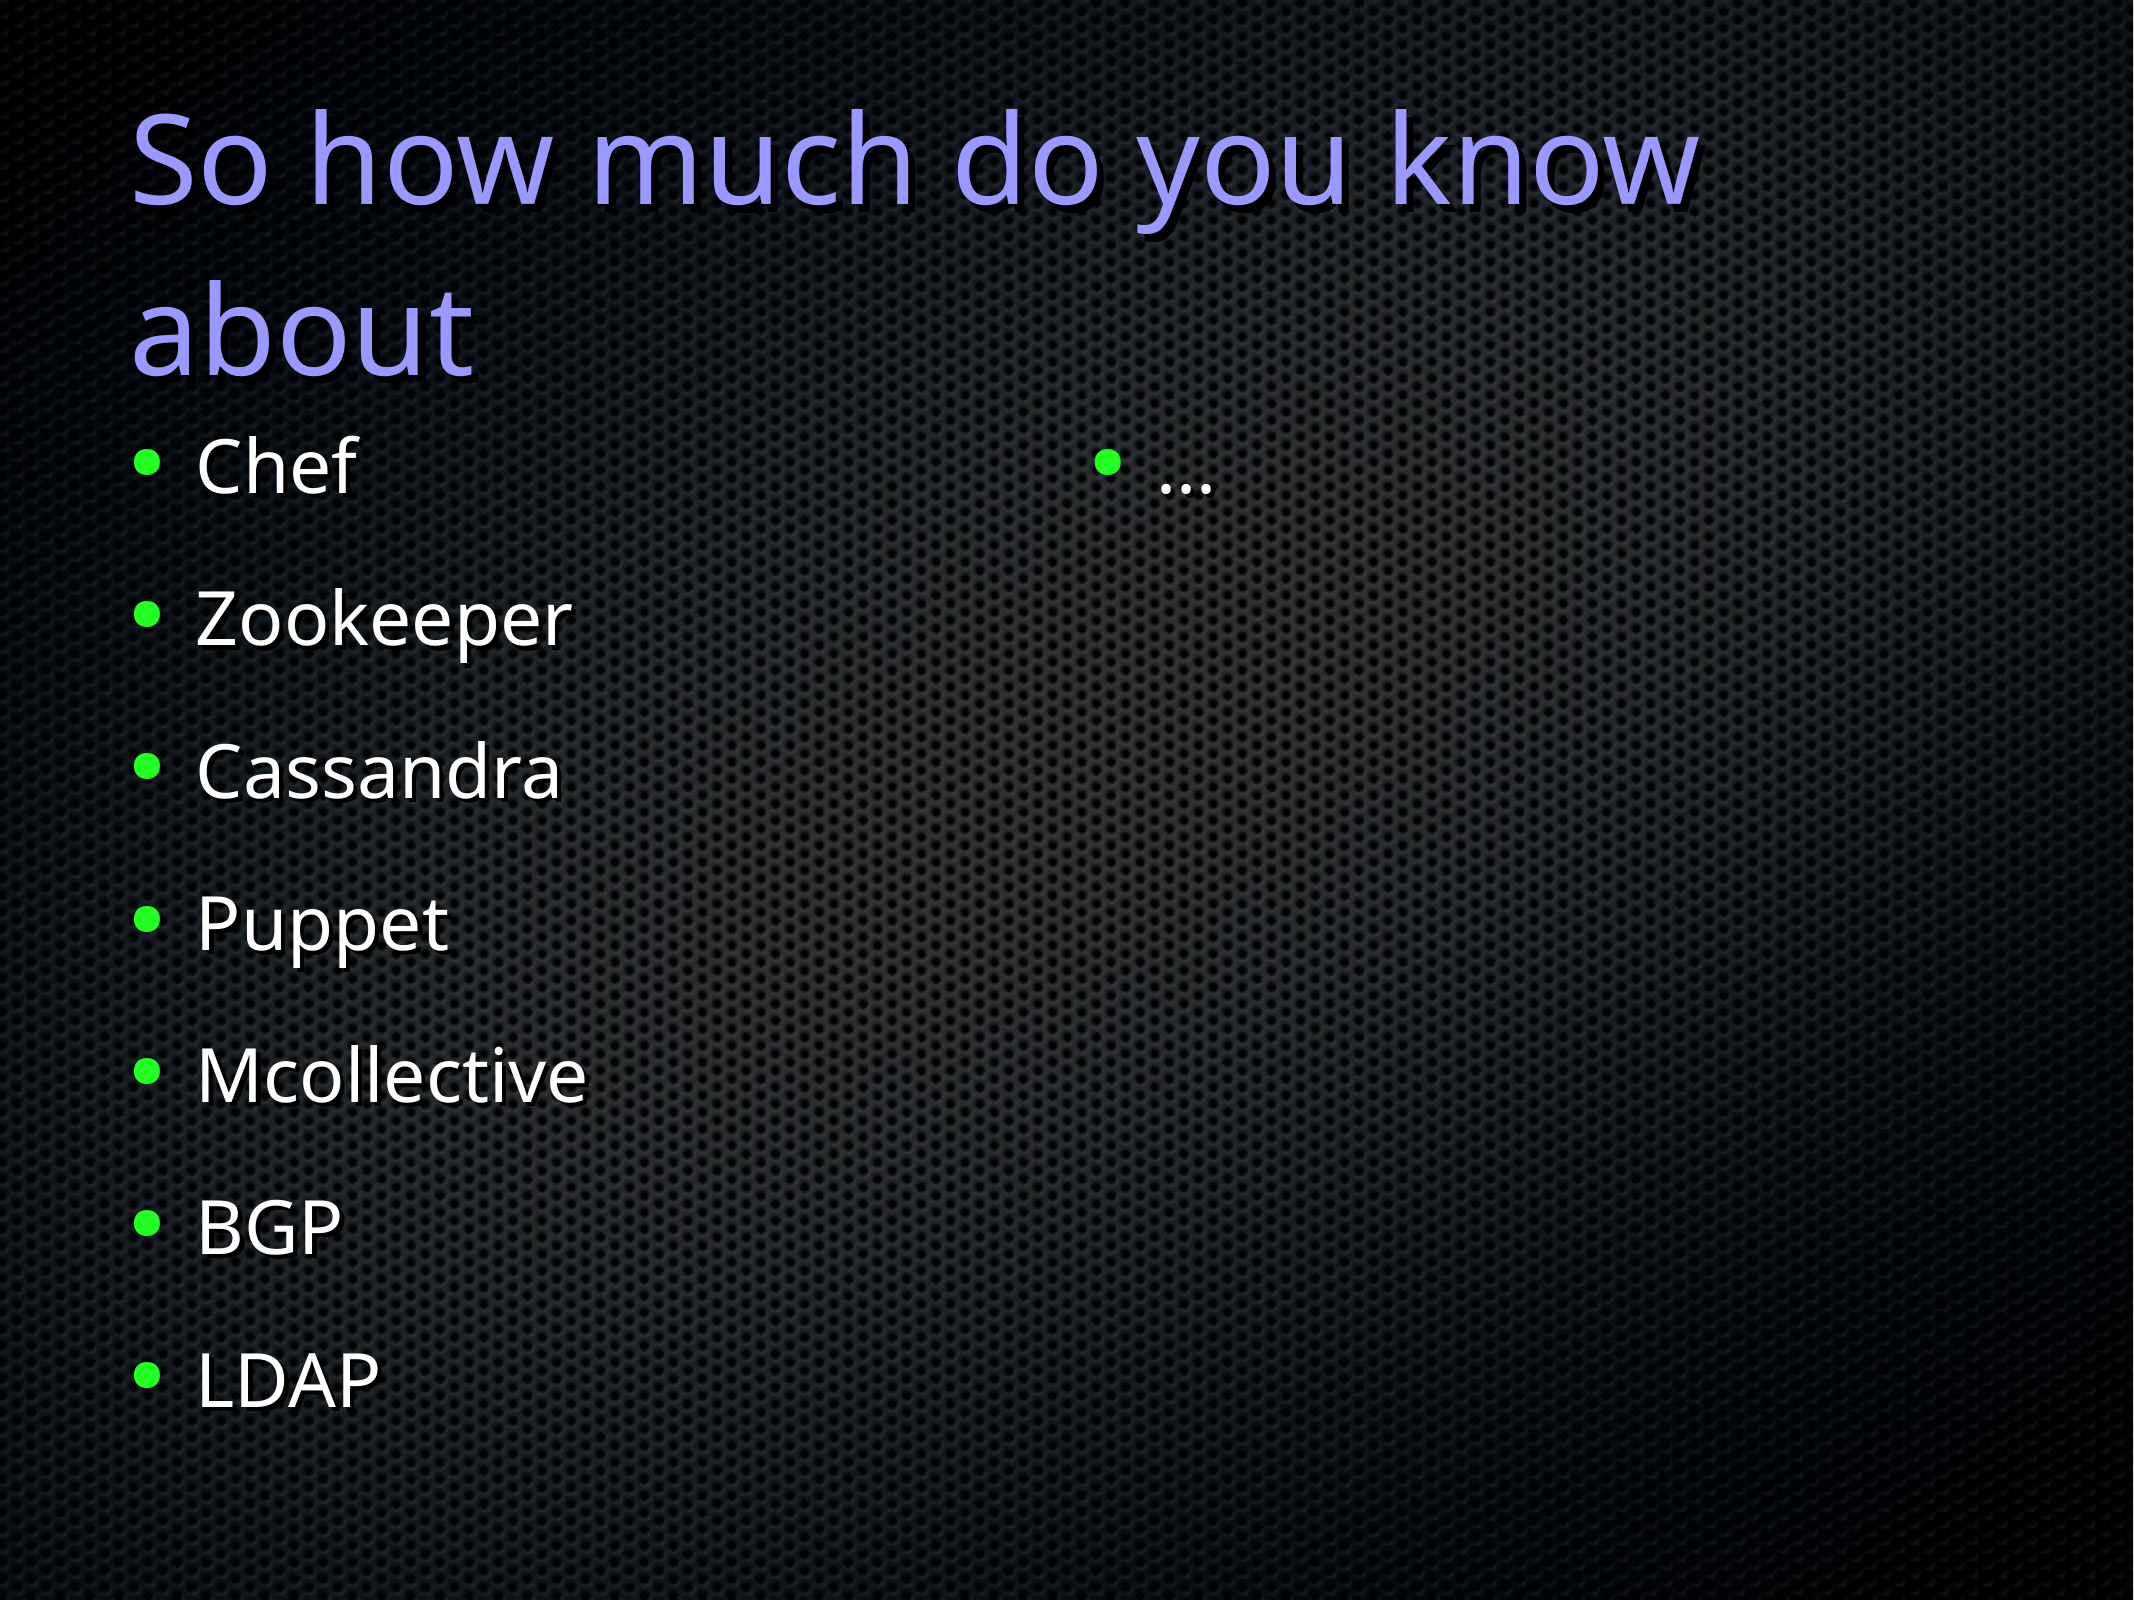

# So how much do you know about
Chef
Zookeeper
Cassandra
Puppet
Mcollective
BGP
LDAP
...